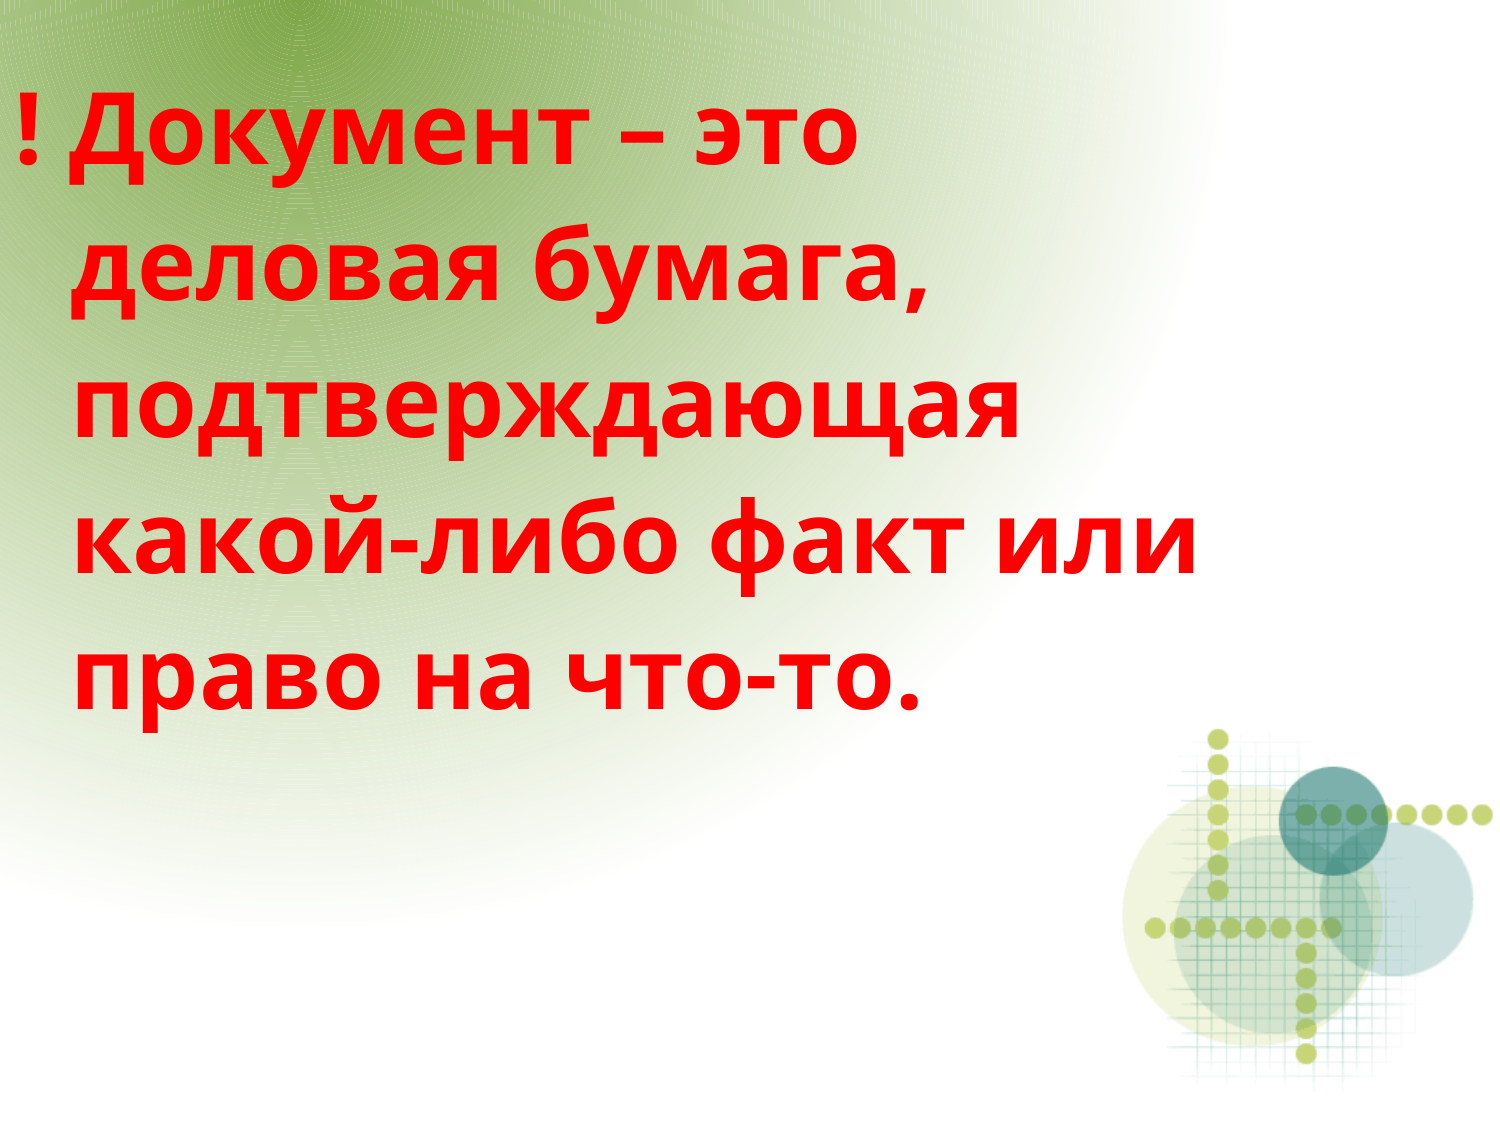

# ! Документ – это деловая бумага, подтверждающая какой-либо факт или право на что-то.